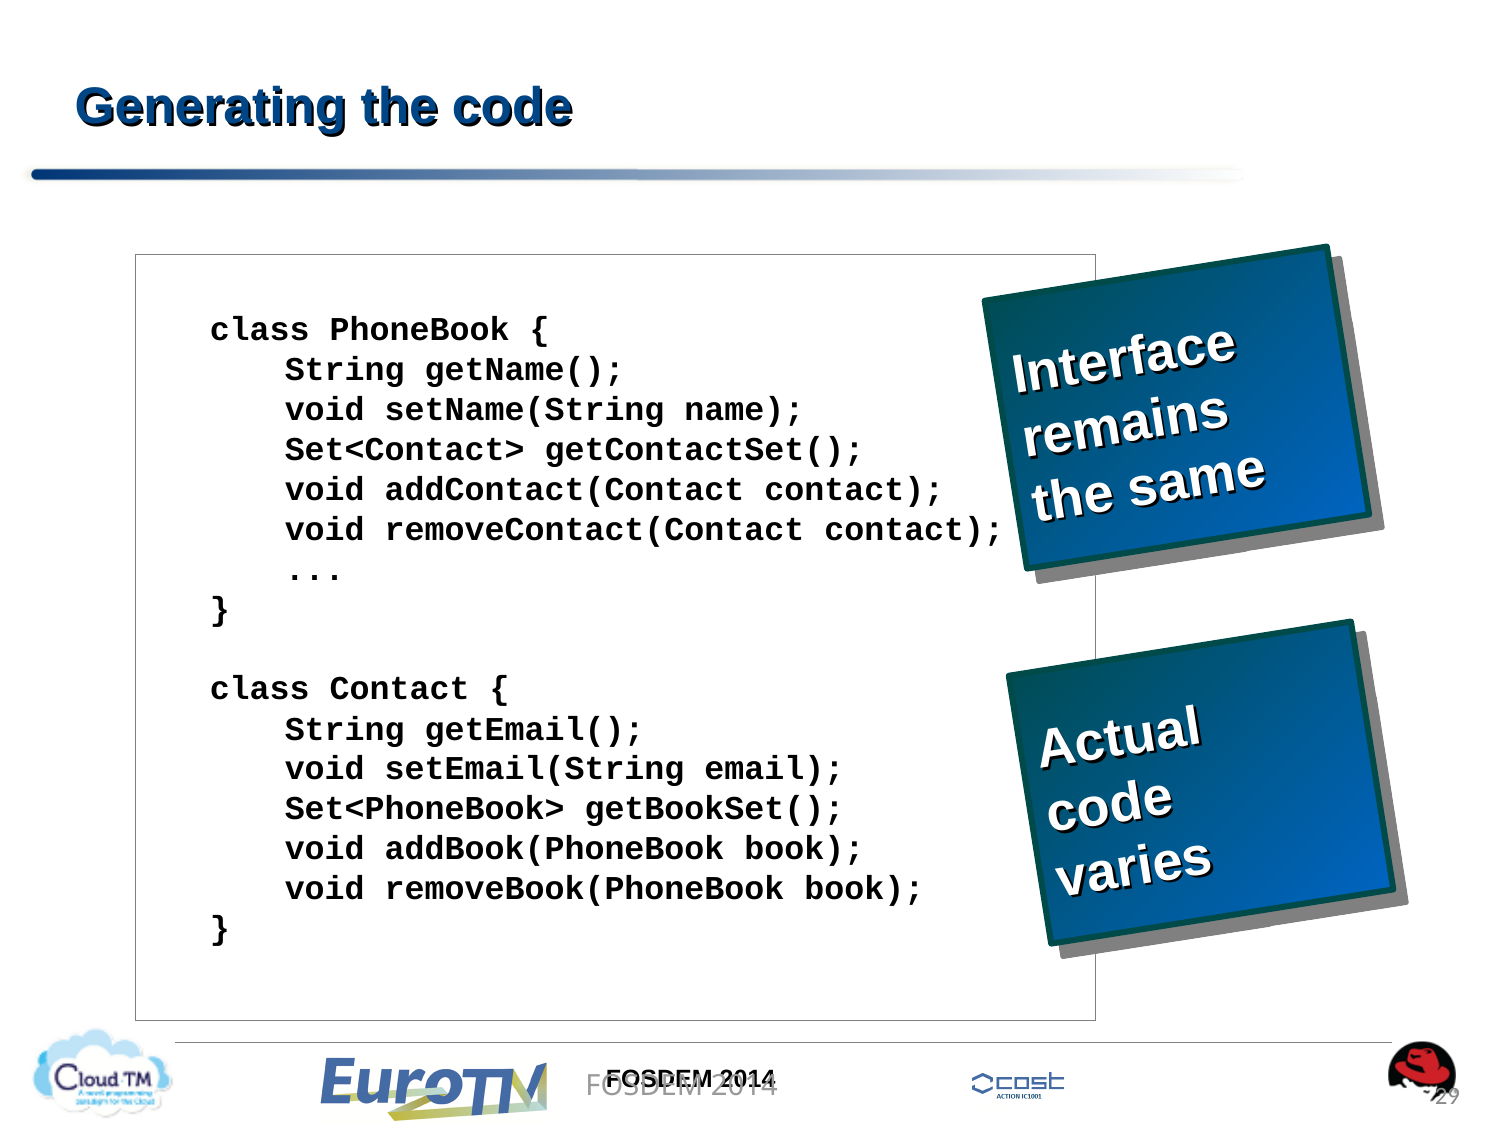

# Generating the code
Interface
remains
the same
class PhoneBook {
	String getName();
	void setName(String name);
	Set<Contact> getContactSet();
	void addContact(Contact contact);
	void removeContact(Contact contact);
	...
}
class Contact {
	String getEmail();
	void setEmail(String email);
	Set<PhoneBook> getBookSet();
	void addBook(PhoneBook book);
	void removeBook(PhoneBook book);
}
Actual
code
varies
FOSDEM 2014